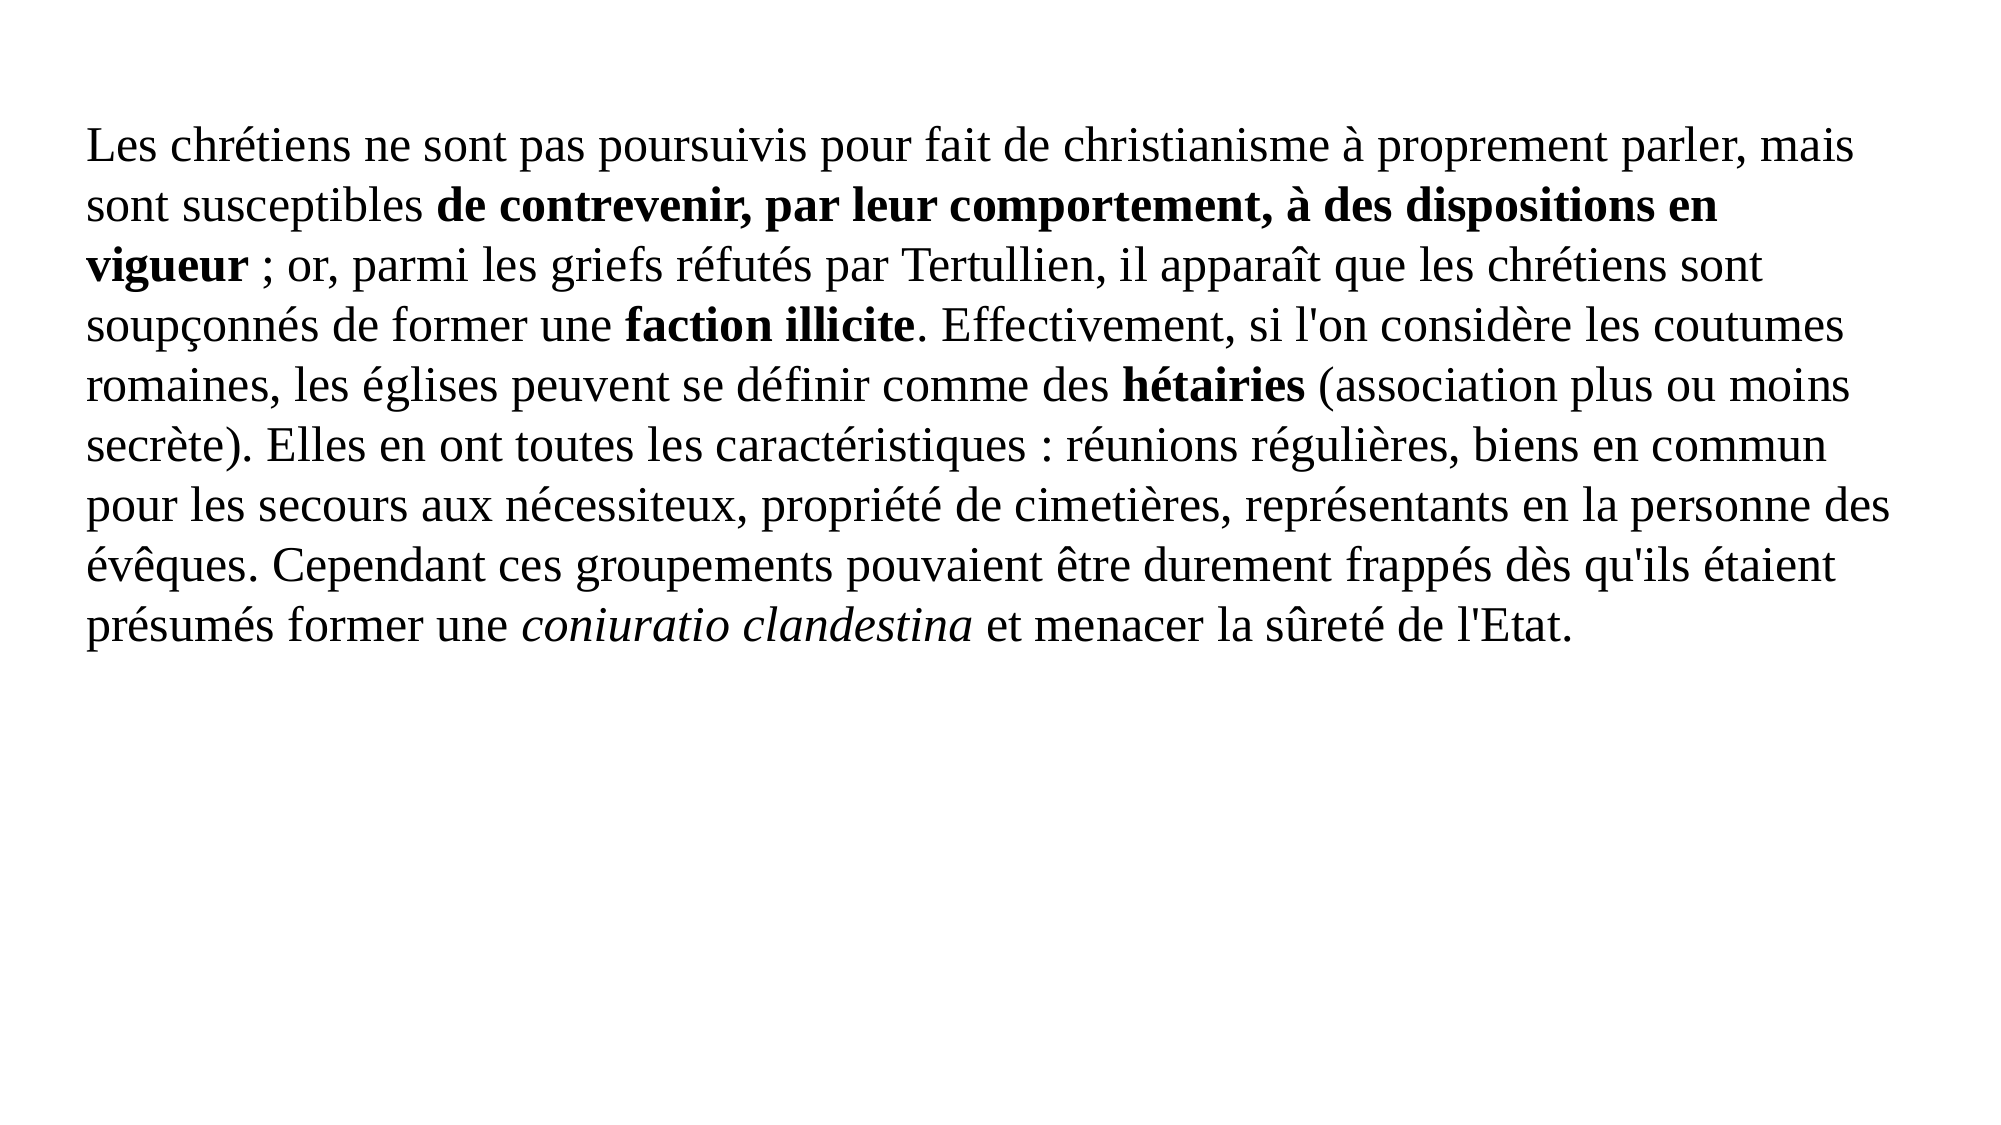

Les chrétiens ne sont pas poursuivis pour fait de christianisme à proprement parler, mais sont susceptibles de contrevenir, par leur comportement, à des dispositions en vigueur ; or, parmi les griefs réfutés par Tertullien, il apparaît que les chrétiens sont soupçonnés de former une faction illicite. Effectivement, si l'on considère les coutumes romaines, les églises peuvent se définir comme des hétairies (association plus ou moins secrète). Elles en ont toutes les caractéristiques : réunions régulières, biens en commun pour les secours aux nécessiteux, propriété de cimetières, représentants en la personne des évêques. Cependant ces groupements pouvaient être durement frappés dès qu'ils étaient présumés former une coniuratio clandestina et menacer la sûreté de l'Etat.